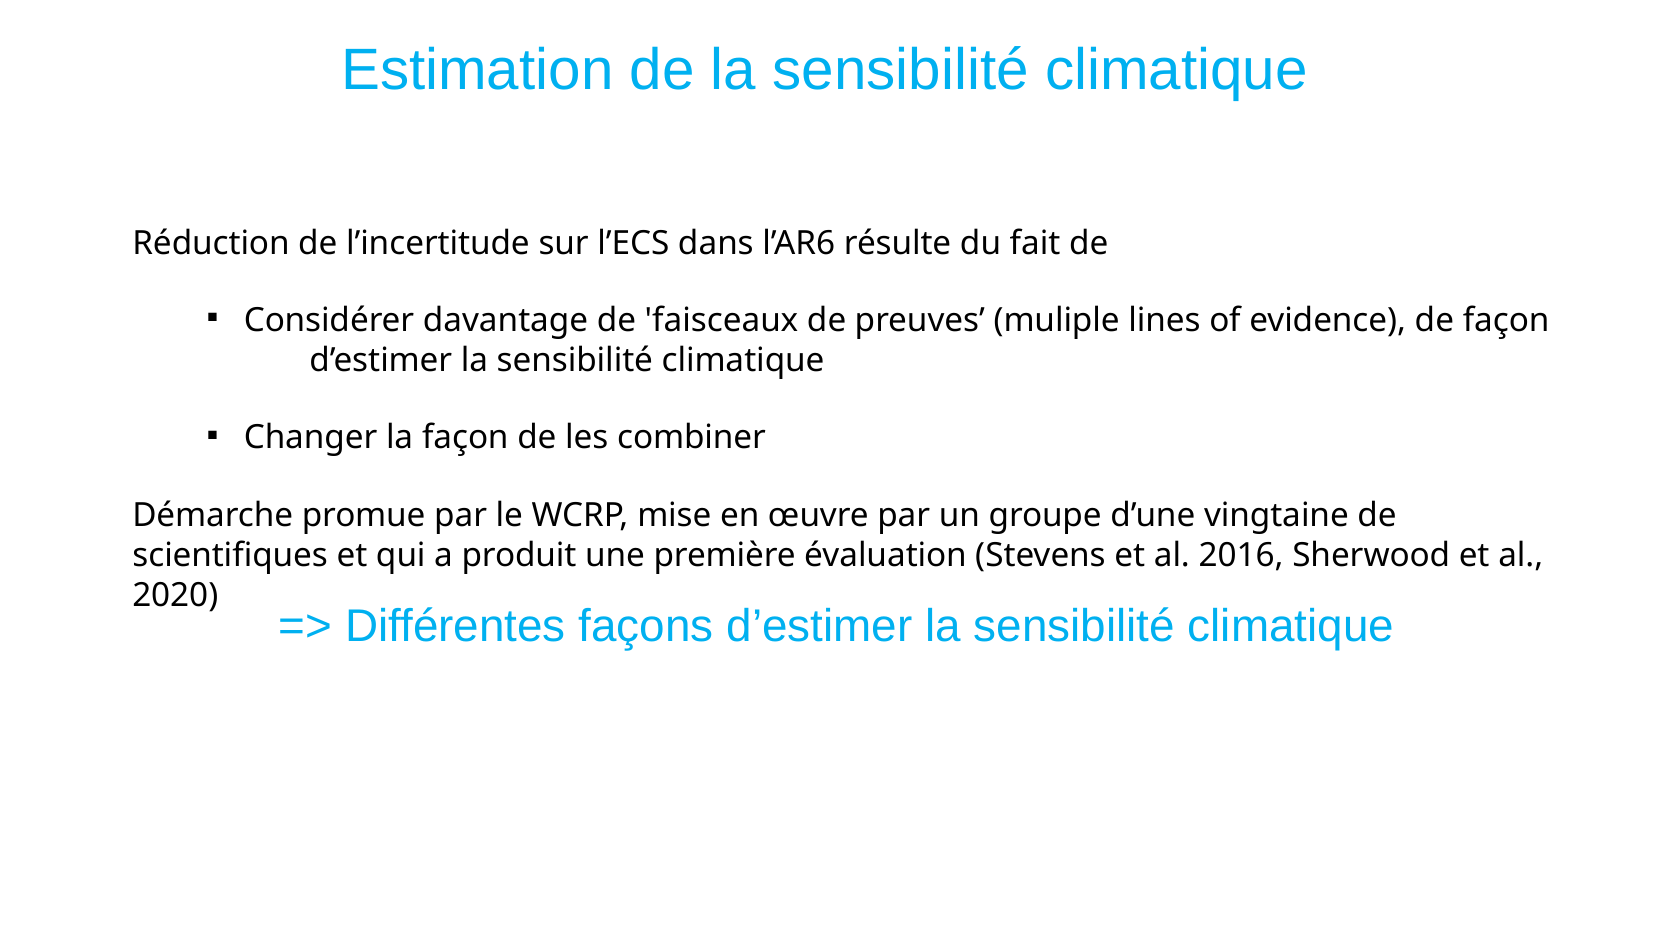

Estimation de la sensibilité climatique
Réduction de l’incertitude sur l’ECS dans l’AR6 résulte du fait de
Considérer davantage de 'faisceaux de preuves’ (muliple lines of evidence), de façon d’estimer la sensibilité climatique
Changer la façon de les combiner
Démarche promue par le WCRP, mise en œuvre par un groupe d’une vingtaine de scientifiques et qui a produit une première évaluation (Stevens et al. 2016, Sherwood et al., 2020)
=> Différentes façons d’estimer la sensibilité climatique